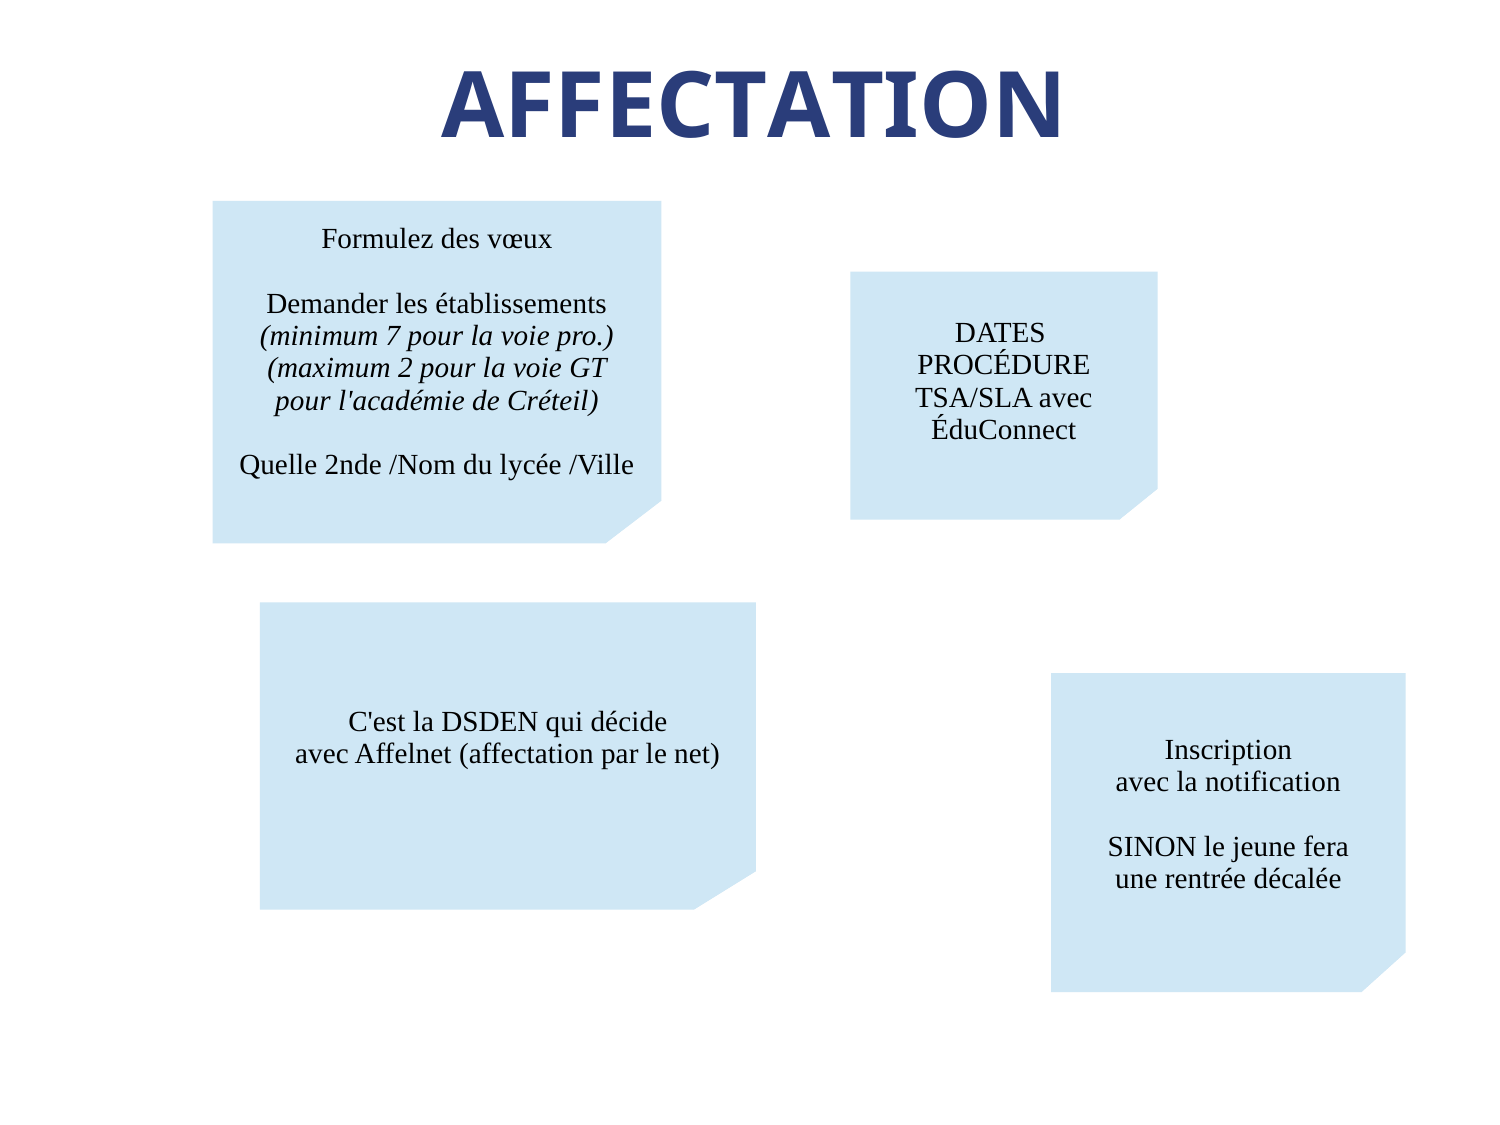

# AFFECTATION
Formulez des vœux
Demander les établissements
(minimum 7 pour la voie pro.)
(maximum 2 pour la voie GT
pour l'académie de Créteil)
Quelle 2nde /Nom du lycée /Ville
DATES
PROCÉDURE
TSA/SLA avec
ÉduConnect
C'est la DSDEN qui décide
avec Affelnet (affectation par le net)
Inscription
avec la notification
SINON le jeune fera
une rentrée décalée